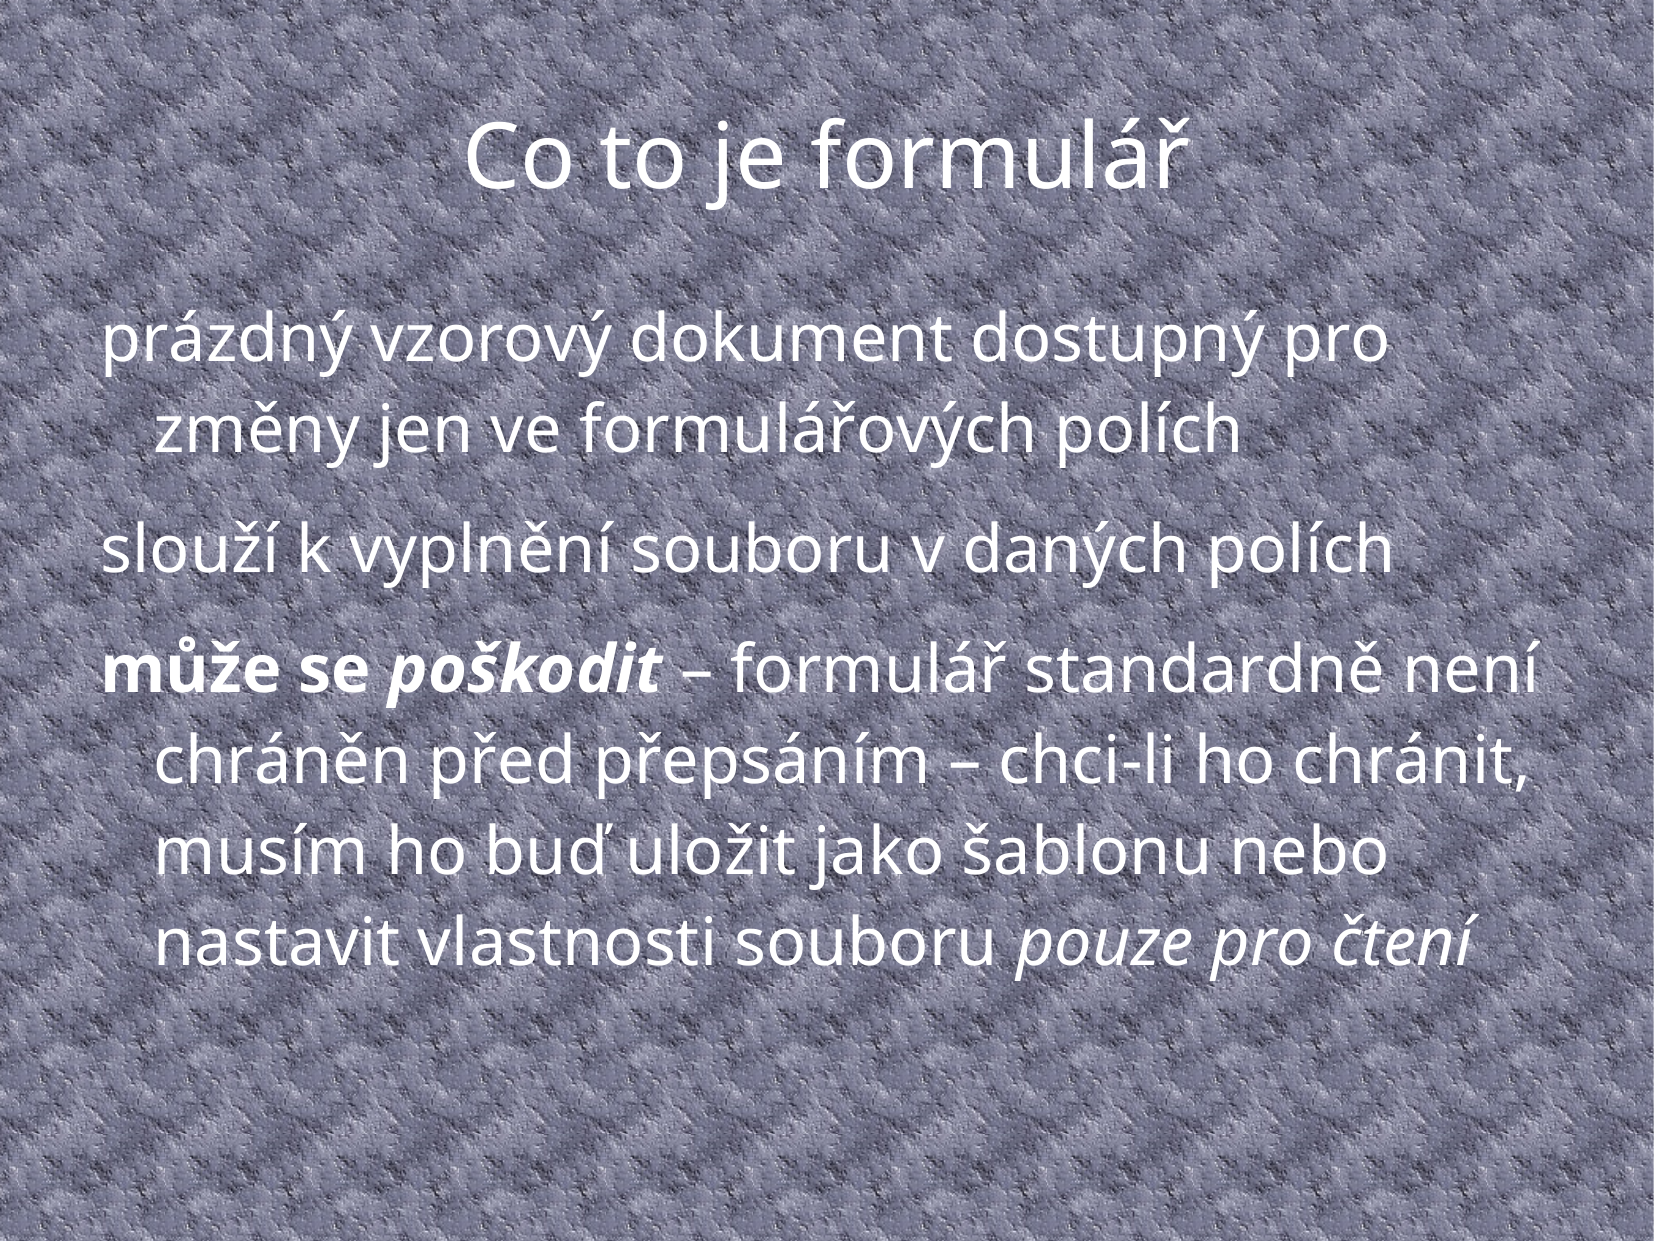

# Co to je formulář
prázdný vzorový dokument dostupný pro změny jen ve formulářových polích
slouží k vyplnění souboru v daných polích
může se poškodit – formulář standardně není chráněn před přepsáním – chci-li ho chránit, musím ho buď uložit jako šablonu nebo nastavit vlastnosti souboru pouze pro čtení